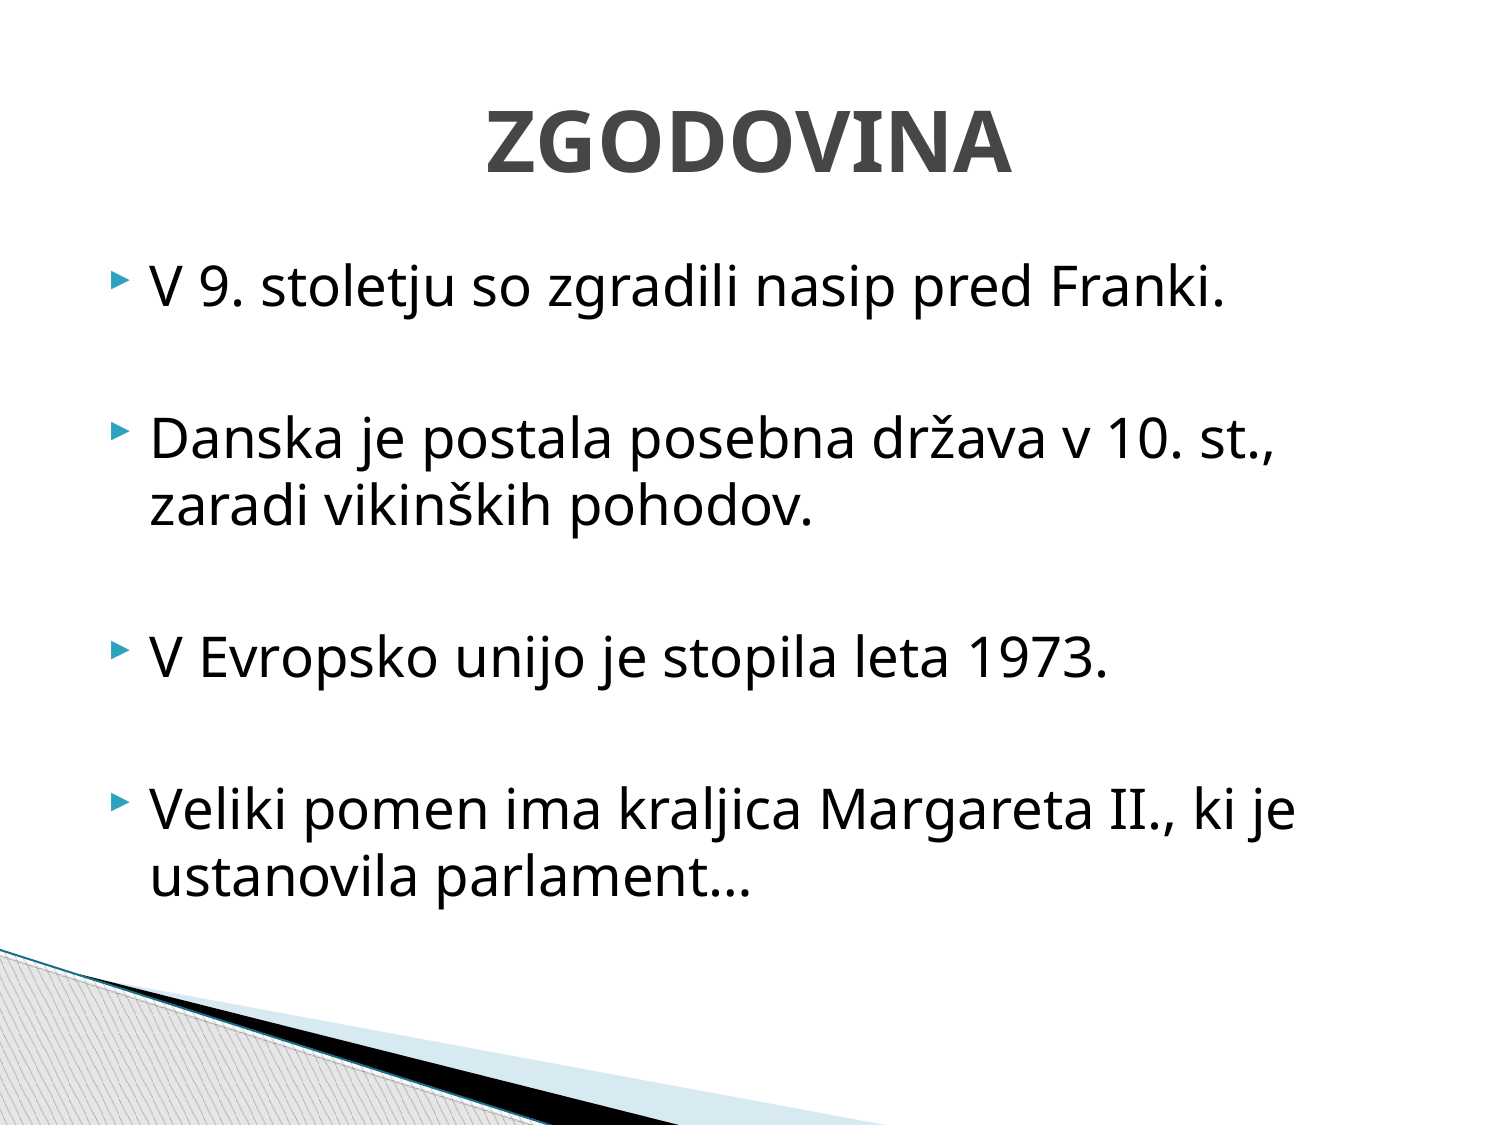

ZGODOVINA
# V 9. stoletju so zgradili nasip pred Franki.
Danska je postala posebna država v 10. st., zaradi vikinških pohodov.
V Evropsko unijo je stopila leta 1973.
Veliki pomen ima kraljica Margareta II., ki je ustanovila parlament…